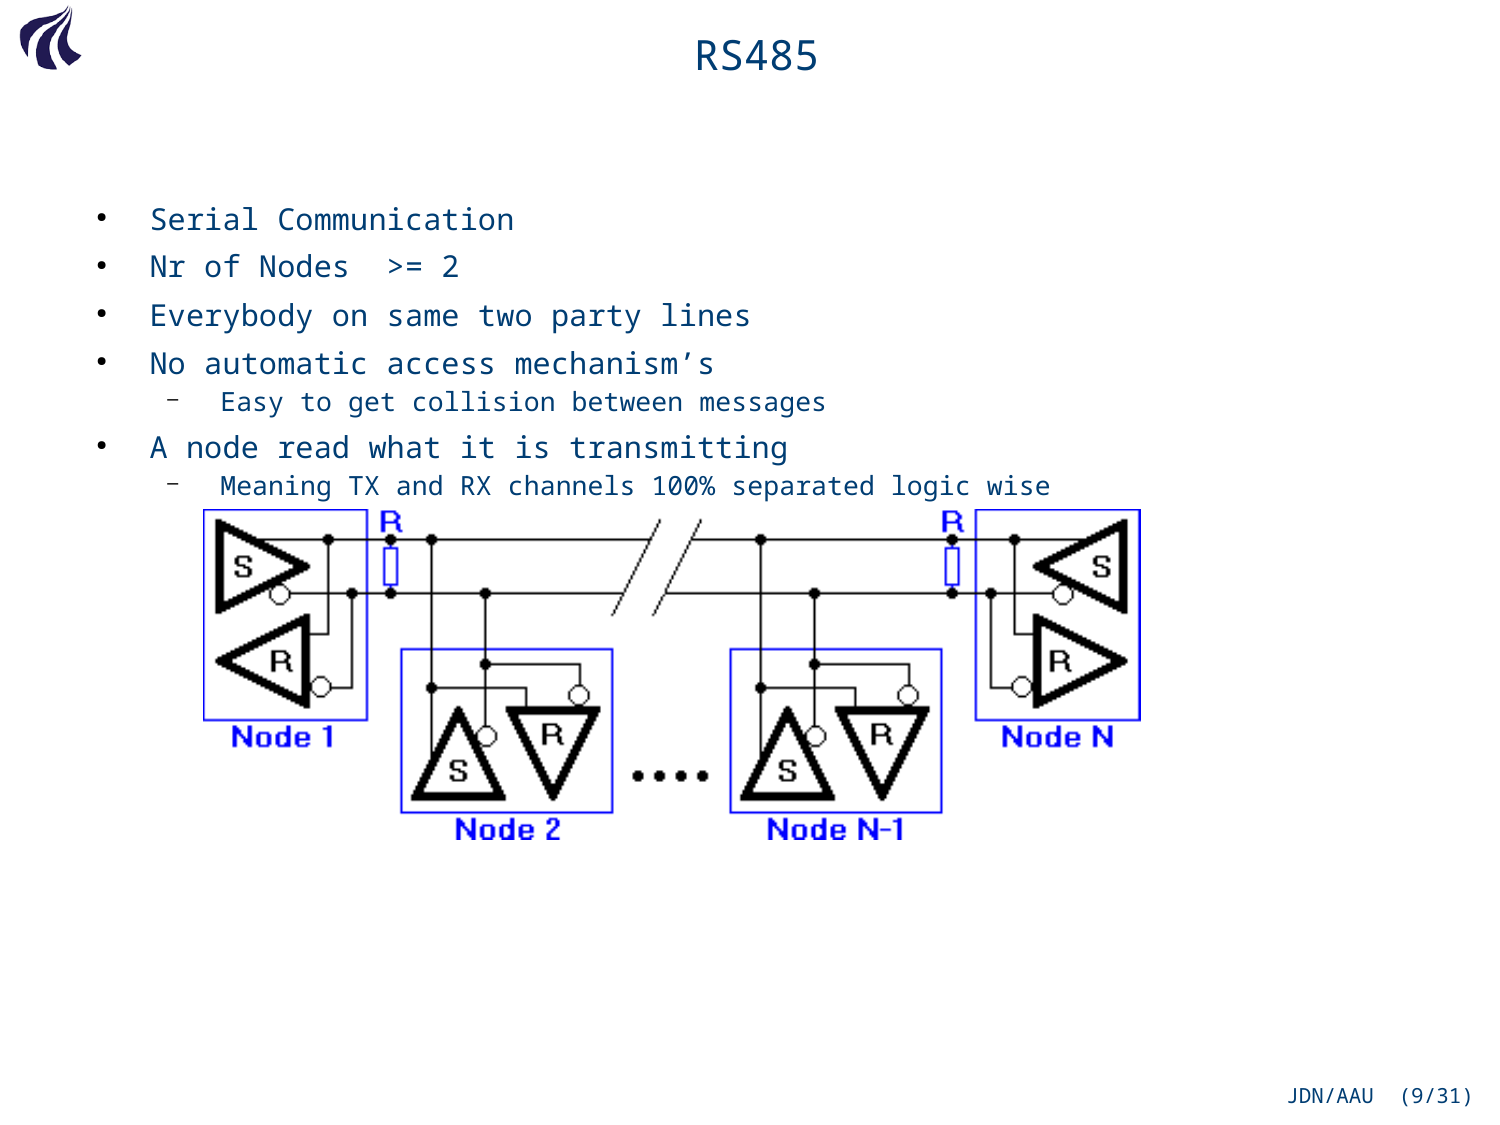

# RS485
Serial Communication
Nr of Nodes >= 2
Everybody on same two party lines
No automatic access mechanism’s
Easy to get collision between messages
A node read what it is transmitting
Meaning TX and RX channels 100% separated logic wise